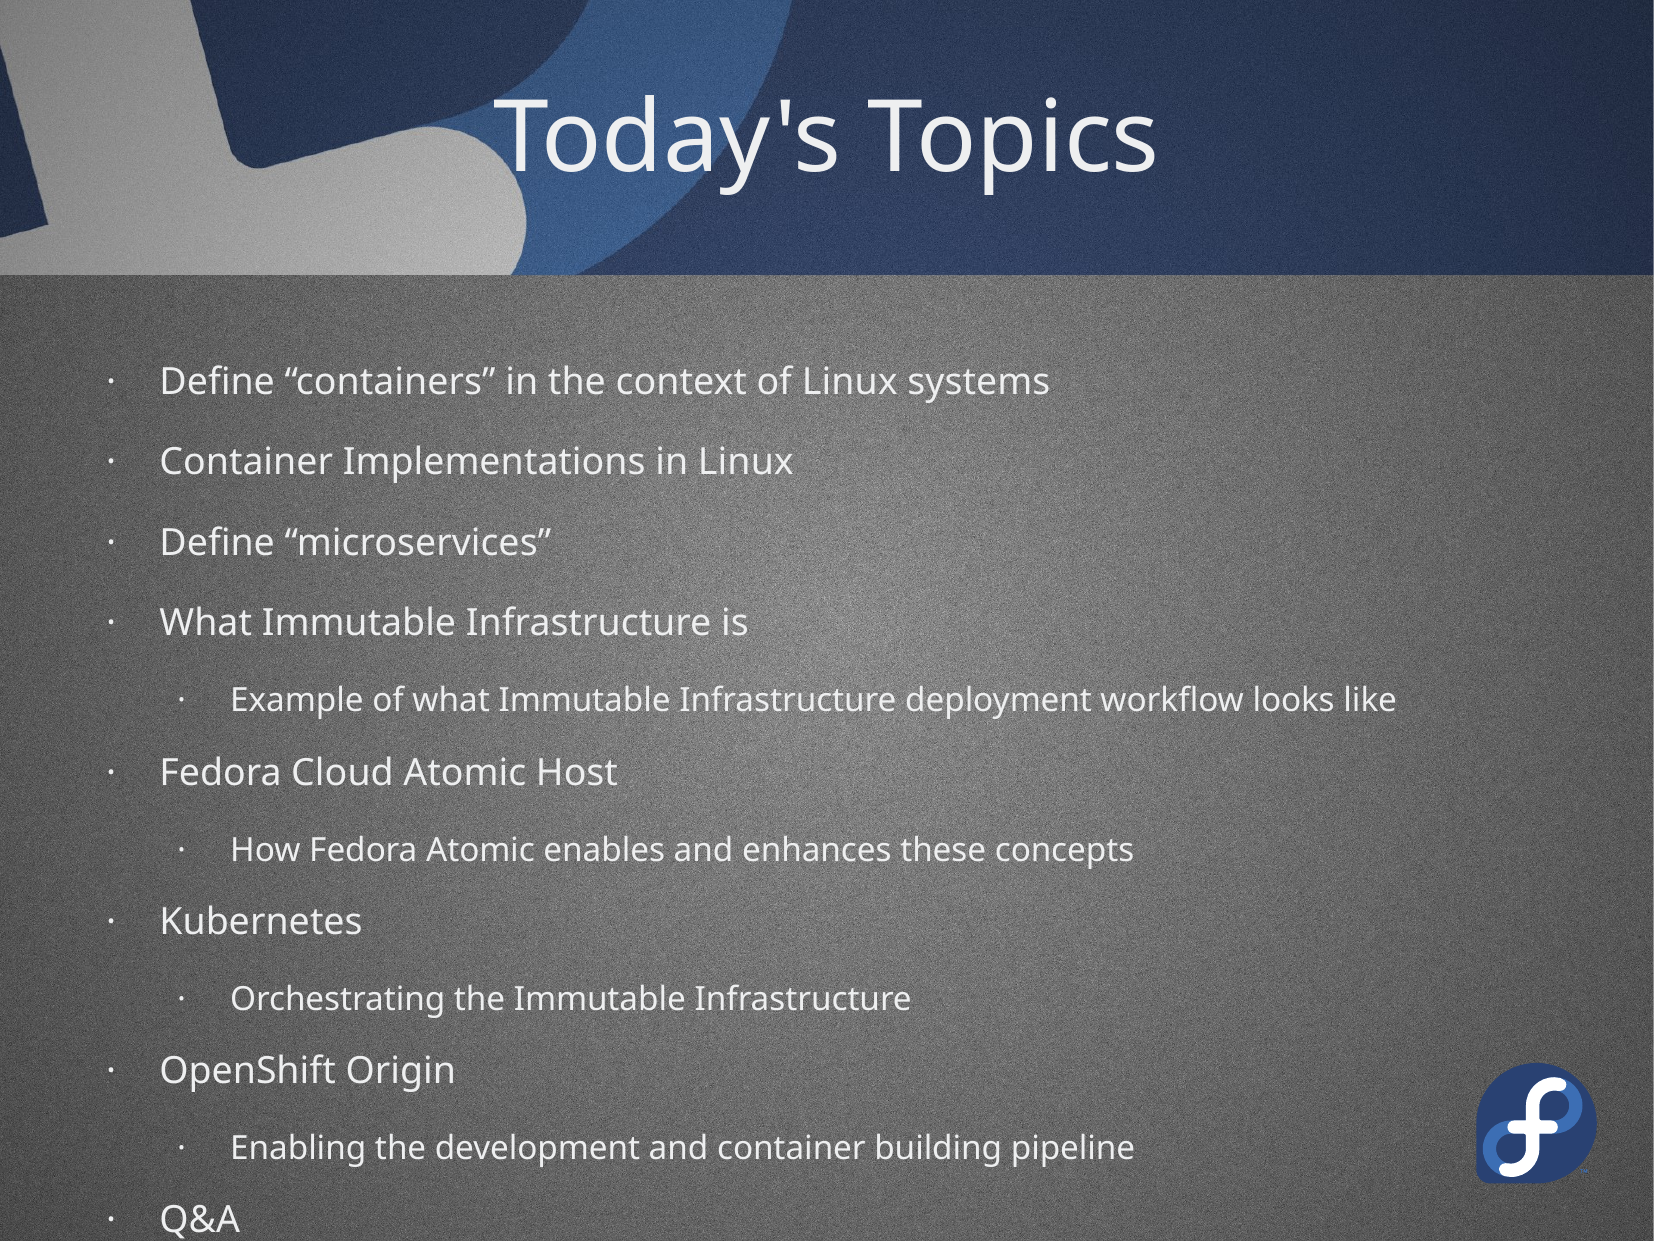

# Today's Topics
Define “containers” in the context of Linux systems
Container Implementations in Linux
Define “microservices”
What Immutable Infrastructure is
Example of what Immutable Infrastructure deployment workflow looks like
Fedora Cloud Atomic Host
How Fedora Atomic enables and enhances these concepts
Kubernetes
Orchestrating the Immutable Infrastructure
OpenShift Origin
Enabling the development and container building pipeline
Q&A